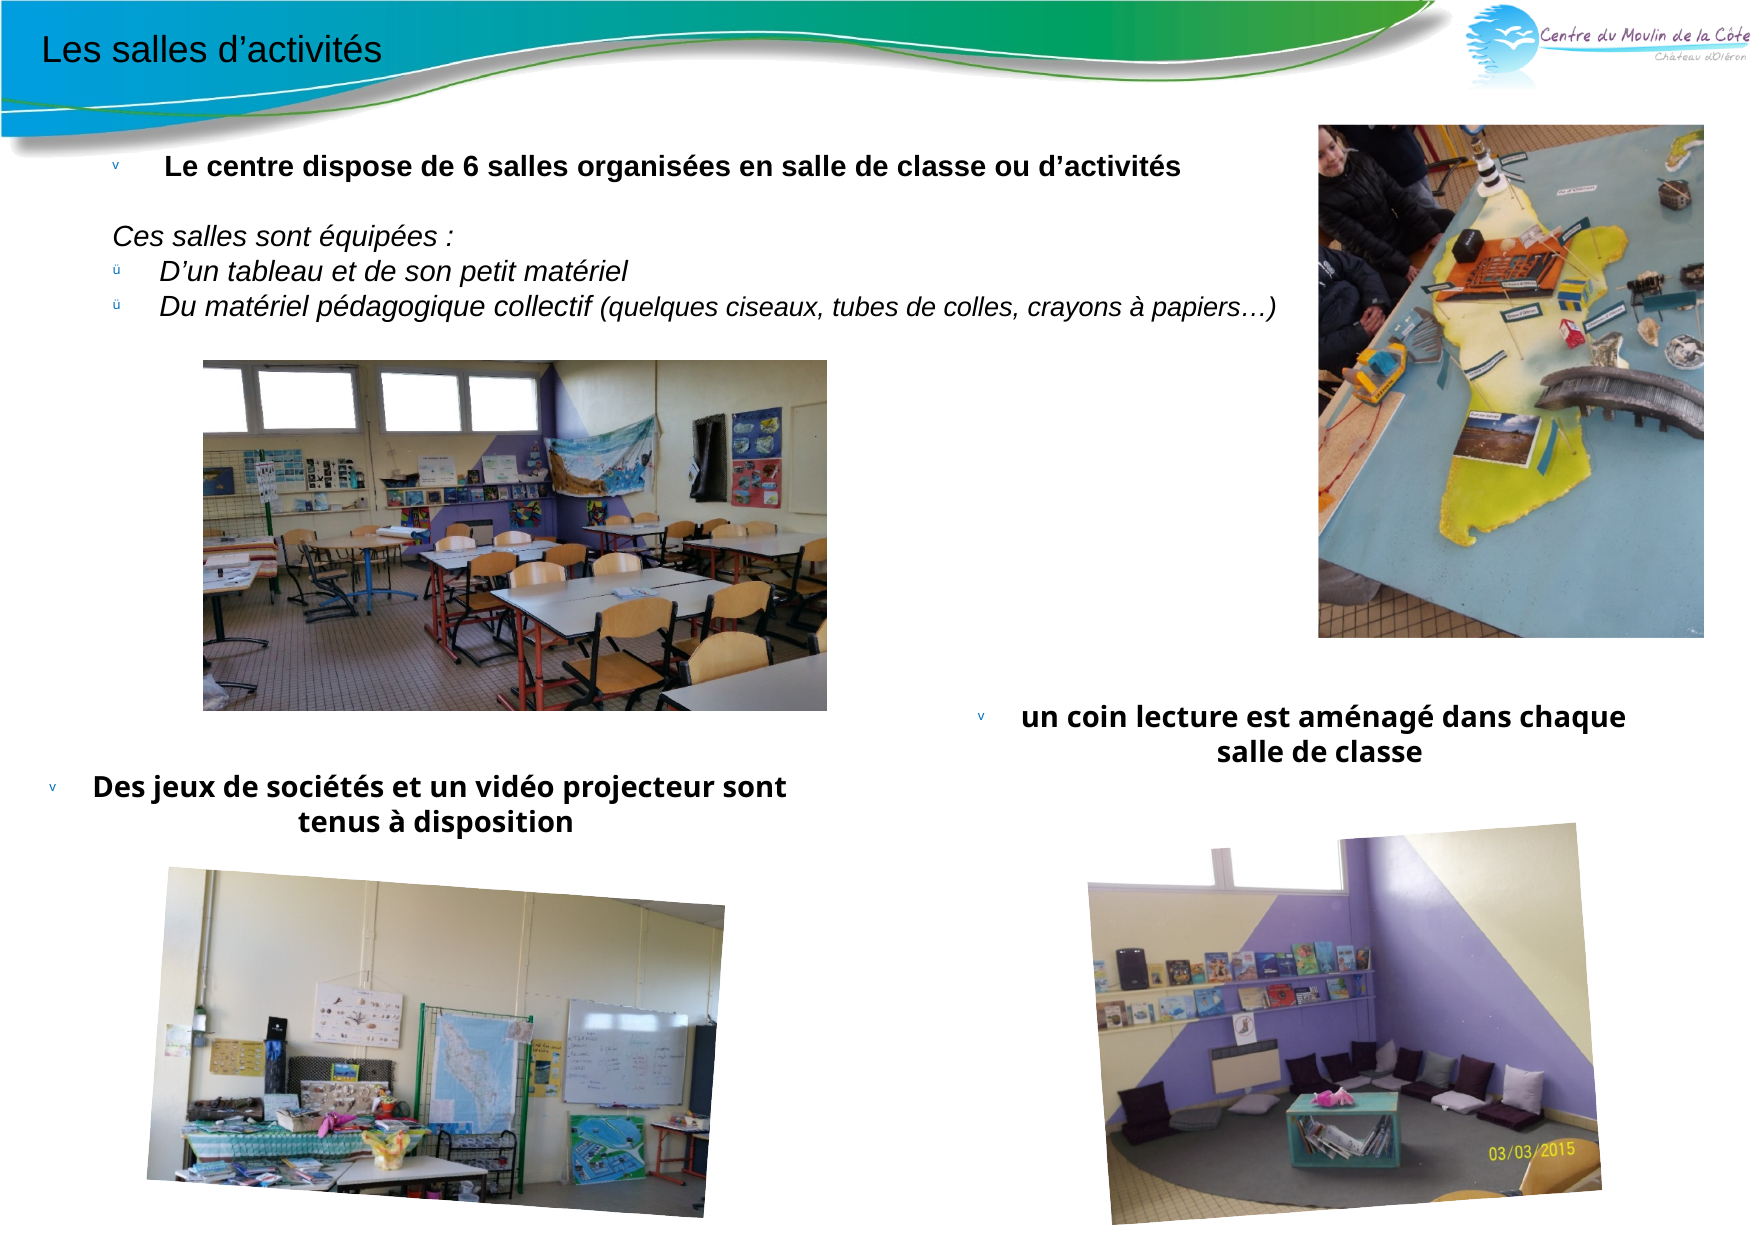

Les salles d’activités
 Le centre dispose de 6 salles organisées en salle de classe ou d’activités
Ces salles sont équipées :
D’un tableau et de son petit matériel
Du matériel pédagogique collectif (quelques ciseaux, tubes de colles, crayons à papiers…)
 un coin lecture est aménagé dans chaque salle de classe
 Des jeux de sociétés et un vidéo projecteur sont tenus à disposition